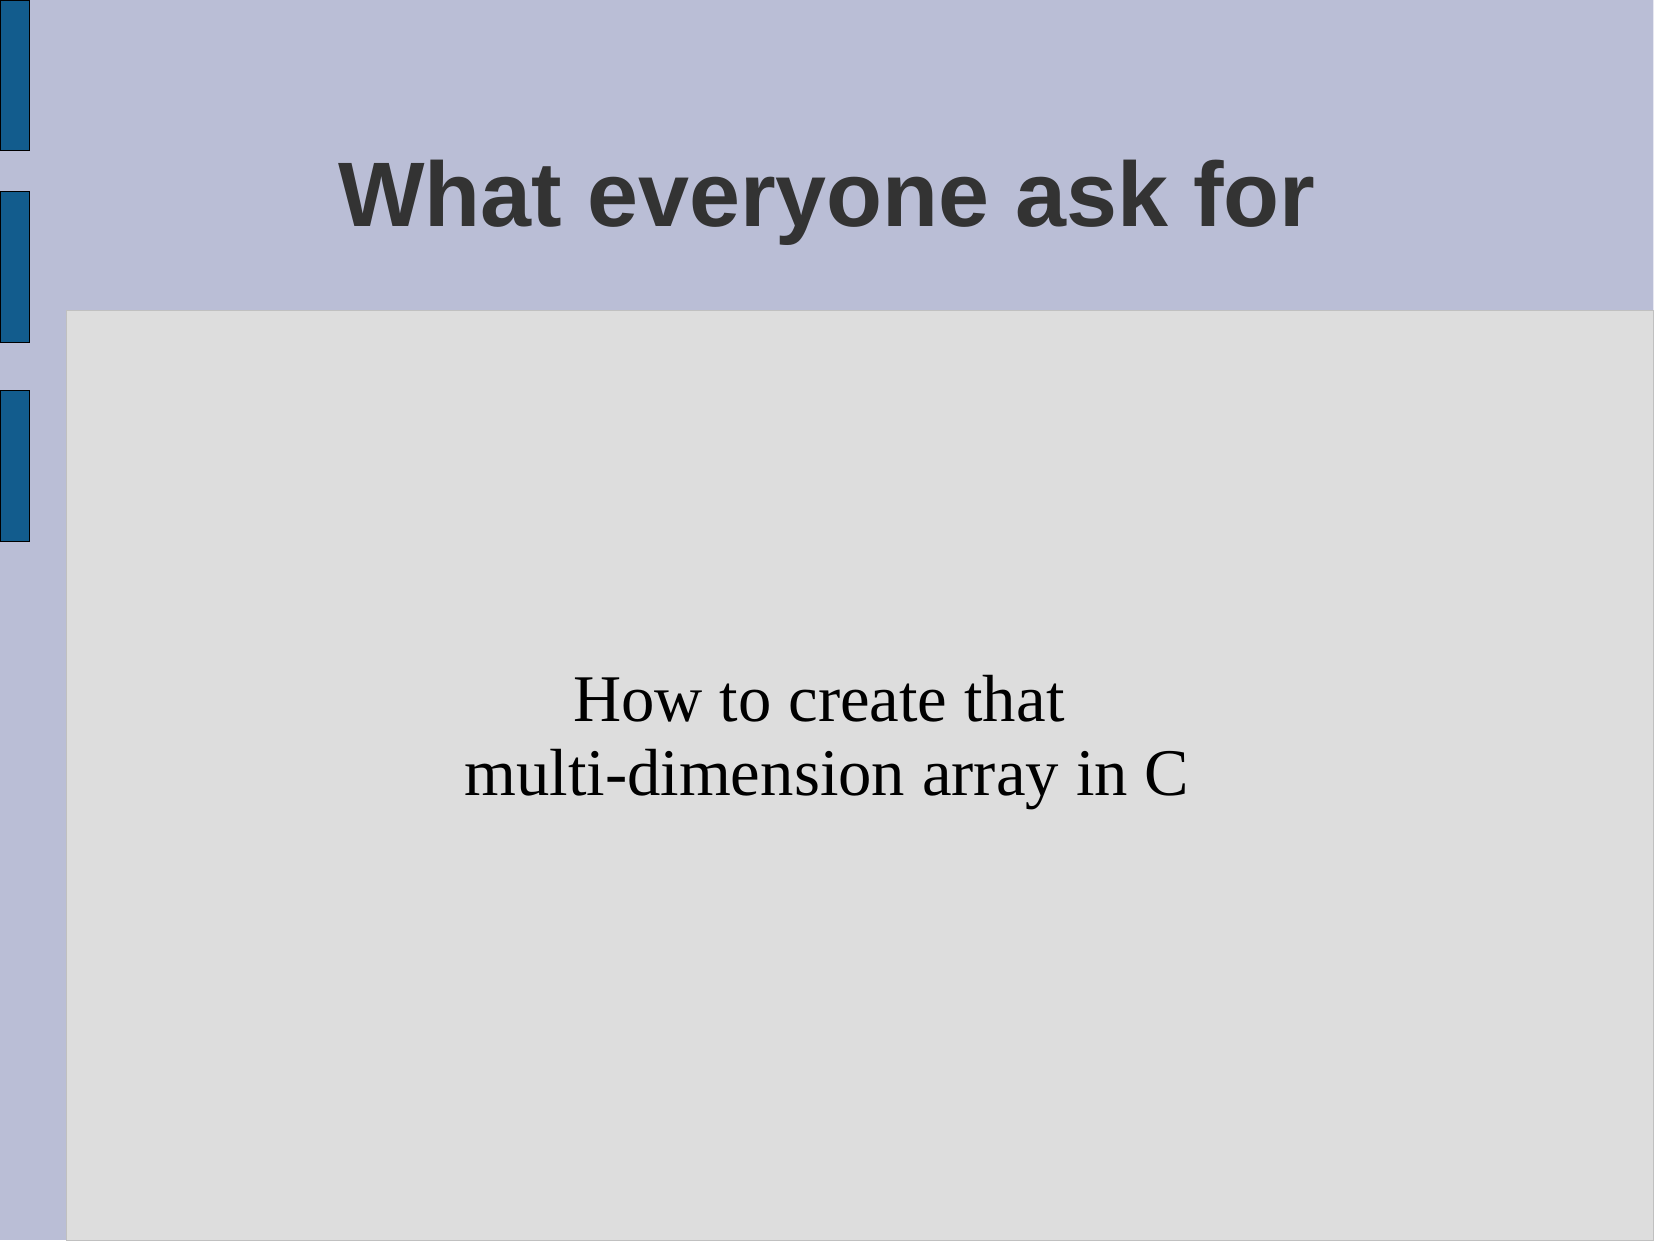

# What everyone ask for
How to create that
multi-dimension array in C